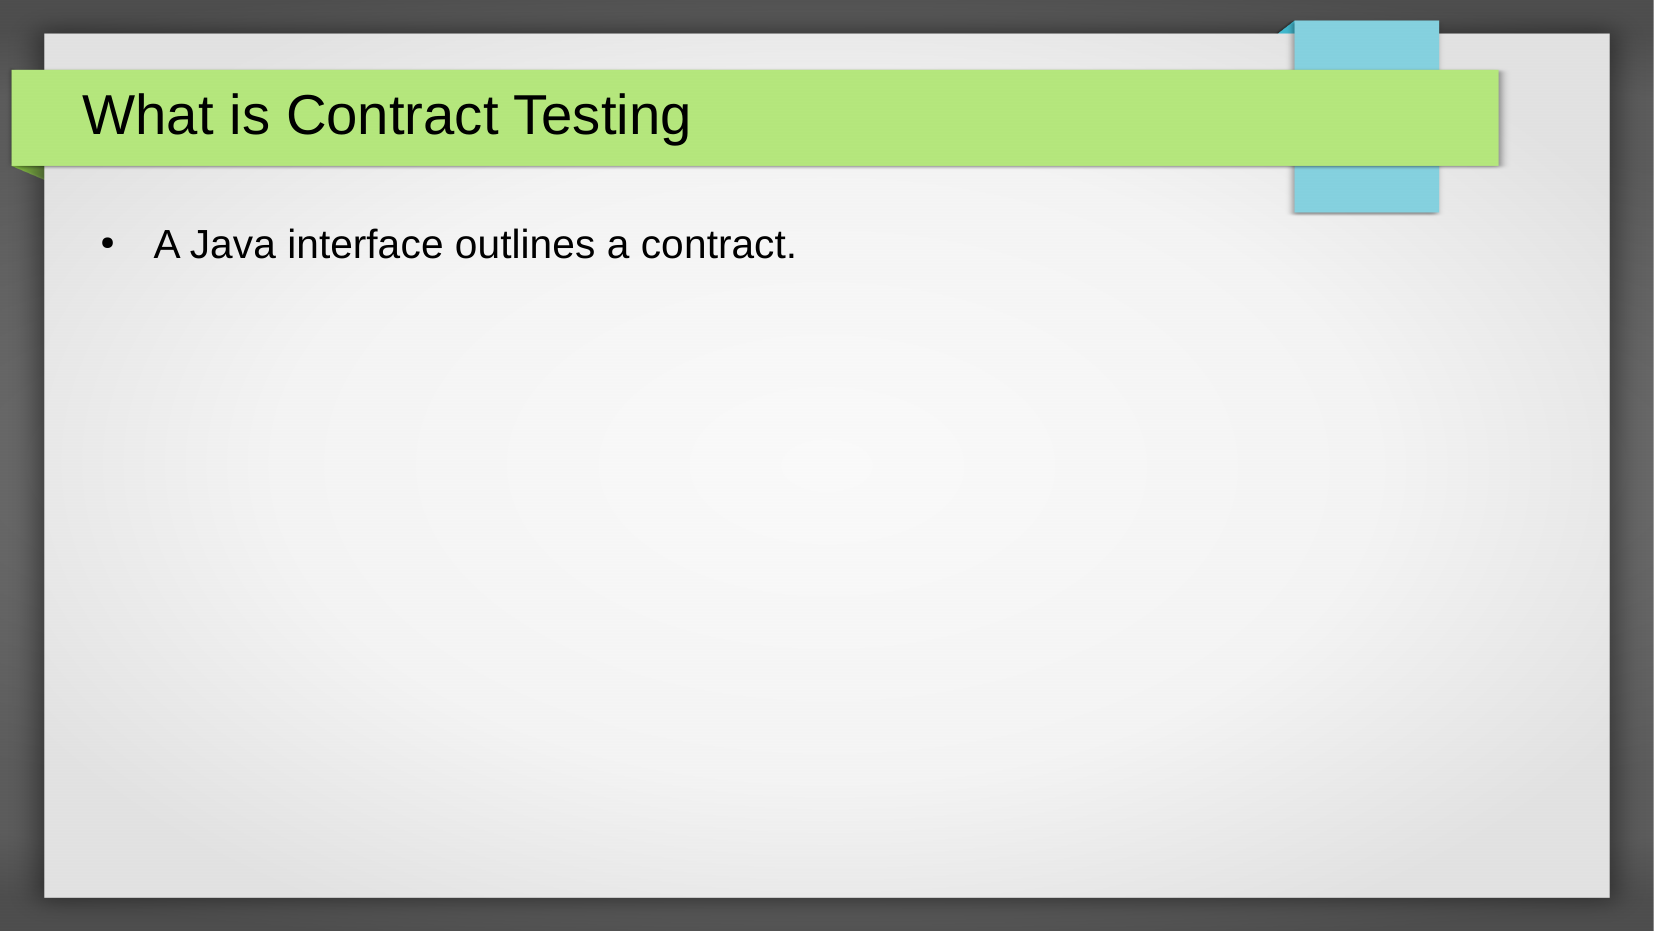

# What is Contract Testing
A Java interface outlines a contract.